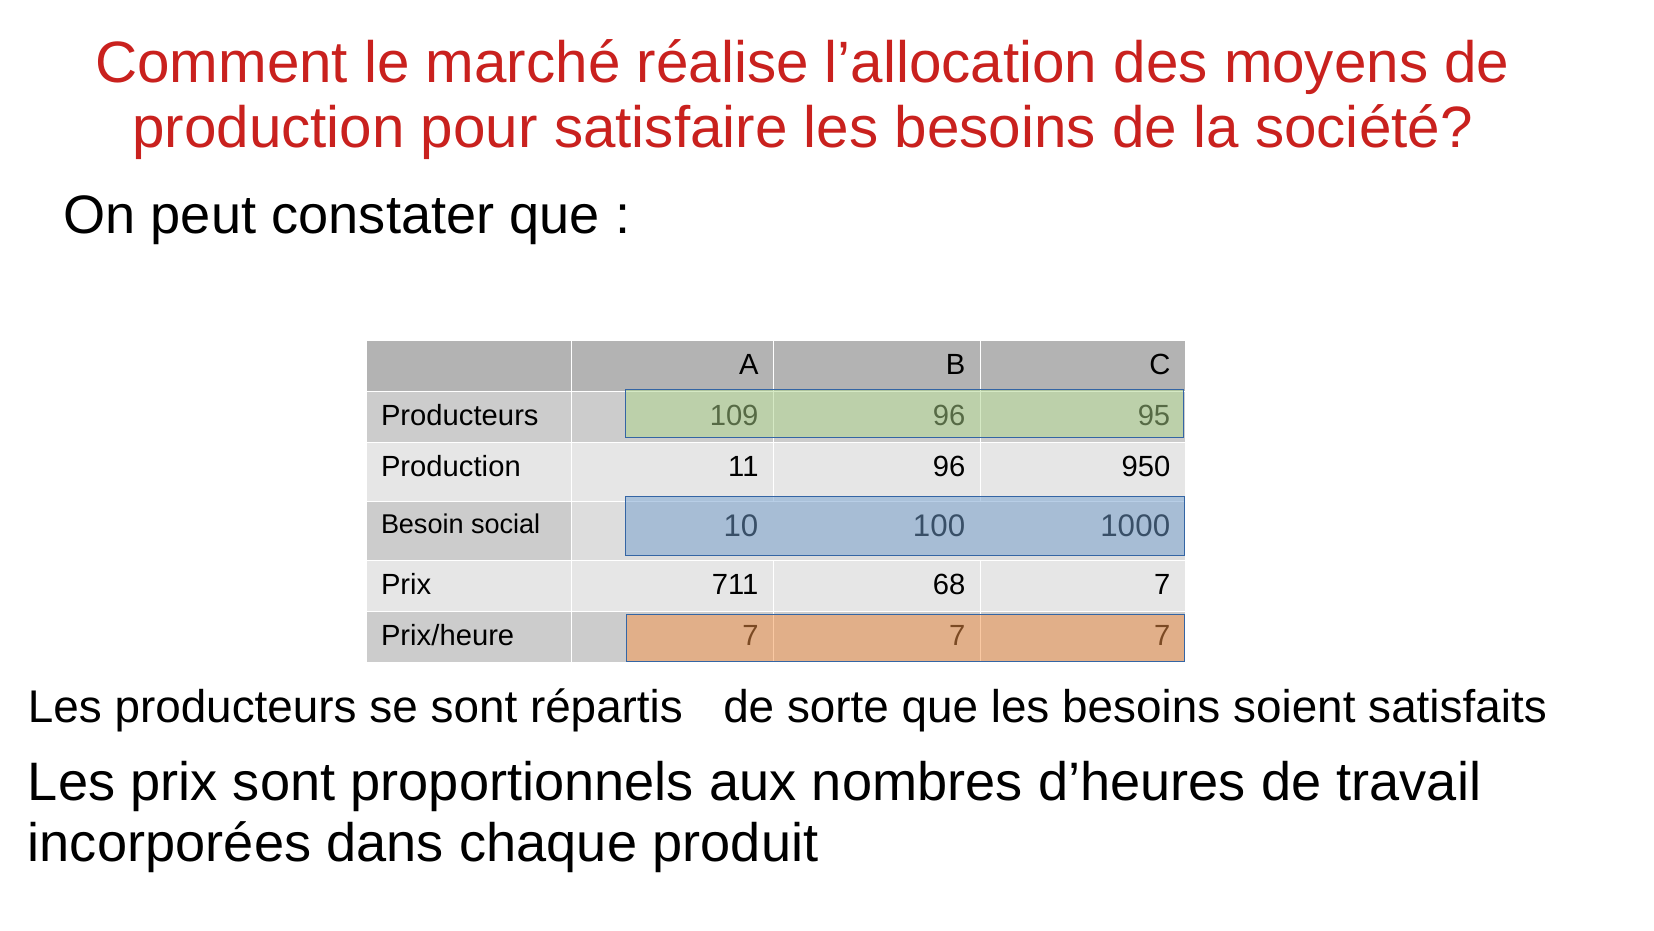

# Comment le marché réalise l’allocation des moyens de production pour satisfaire les besoins de la société?
On peut constater que :
| | A | B | C |
| --- | --- | --- | --- |
| Producteurs | 109 | 96 | 95 |
| Production | 11 | 96 | 950 |
| Besoin social | 10 | 100 | 1000 |
| Prix | 711 | 68 | 7 |
| Prix/heure | 7 | 7 | 7 |
Les producteurs se sont répartis
de sorte que les besoins soient satisfaits
Les prix sont proportionnels aux nombres d’heures de travail incorporées dans chaque produit